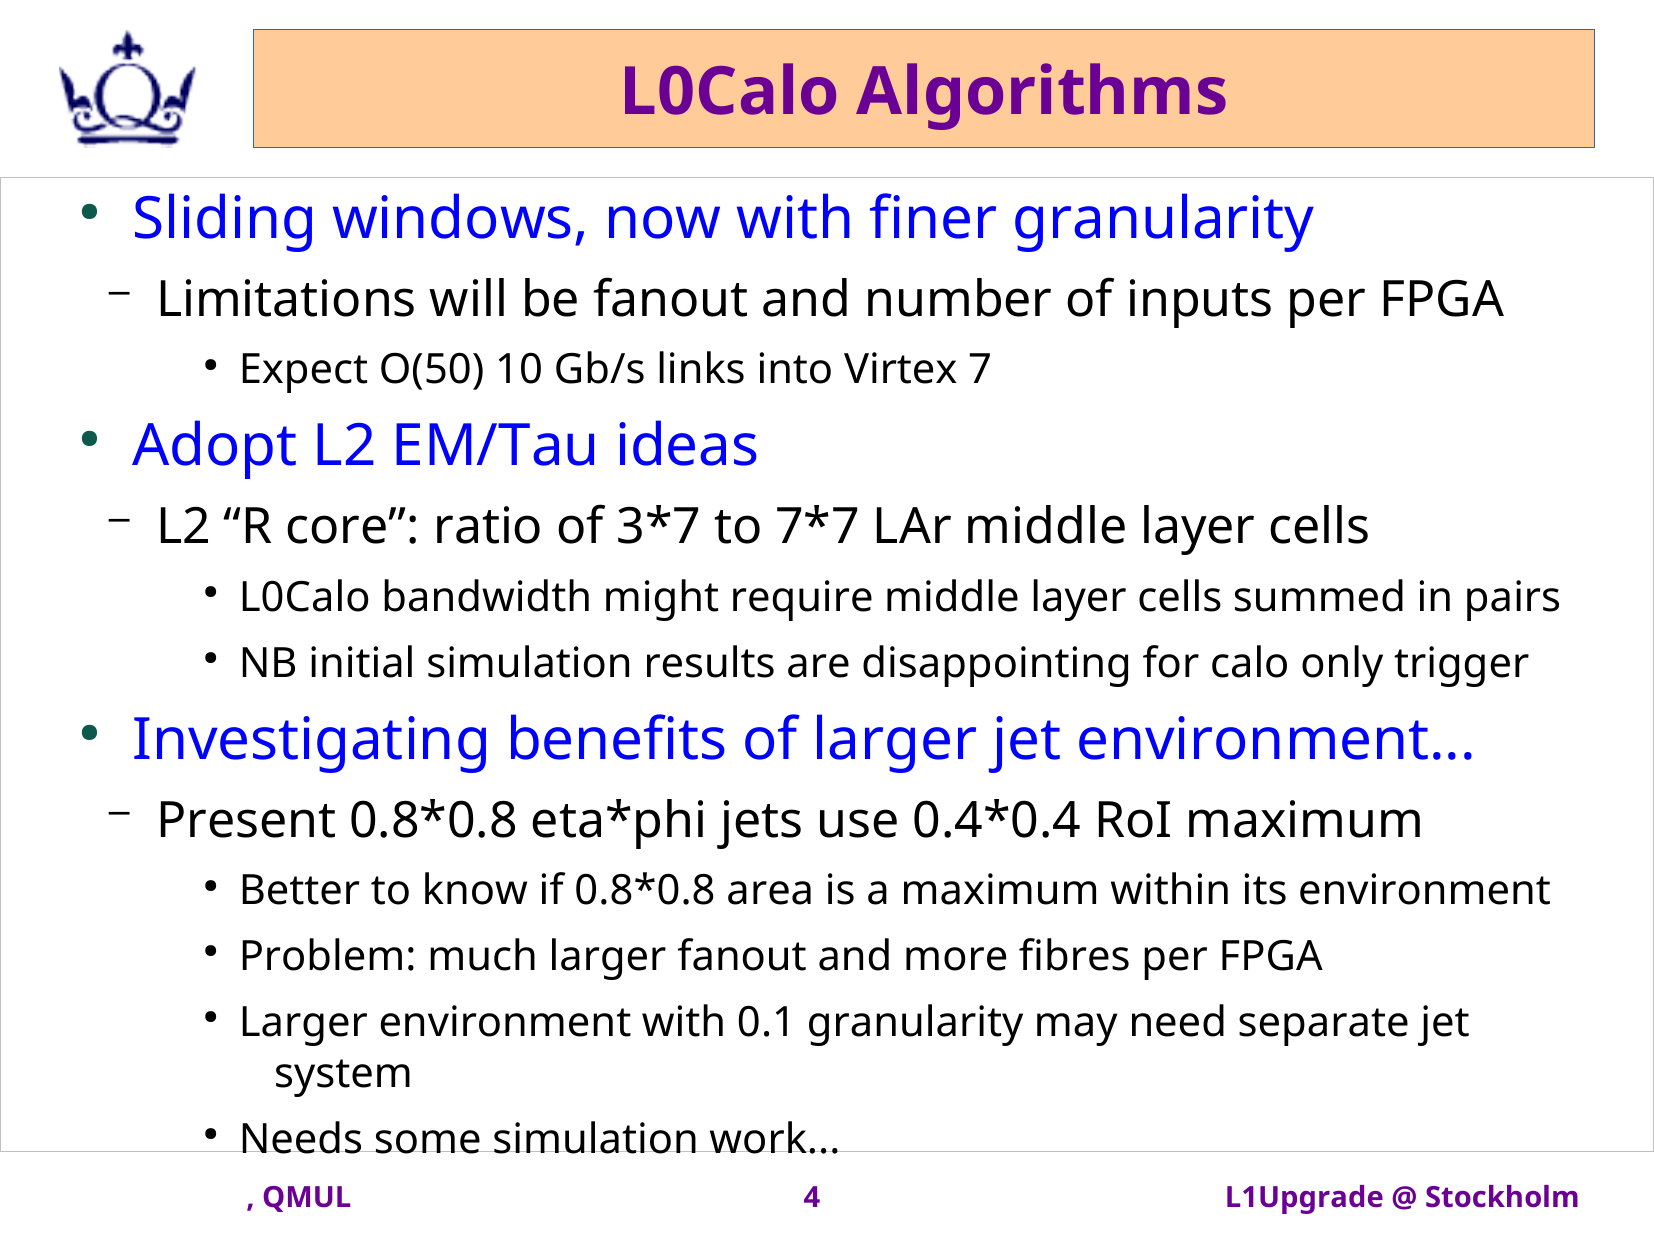

# L0Calo Algorithms
Sliding windows, now with finer granularity
Limitations will be fanout and number of inputs per FPGA
Expect O(50) 10 Gb/s links into Virtex 7
Adopt L2 EM/Tau ideas
L2 “R core”: ratio of 3*7 to 7*7 LAr middle layer cells
L0Calo bandwidth might require middle layer cells summed in pairs
NB initial simulation results are disappointing for calo only trigger
Investigating benefits of larger jet environment...
Present 0.8*0.8 eta*phi jets use 0.4*0.4 RoI maximum
Better to know if 0.8*0.8 area is a maximum within its environment
Problem: much larger fanout and more fibres per FPGA
Larger environment with 0.1 granularity may need separate jet system
Needs some simulation work...